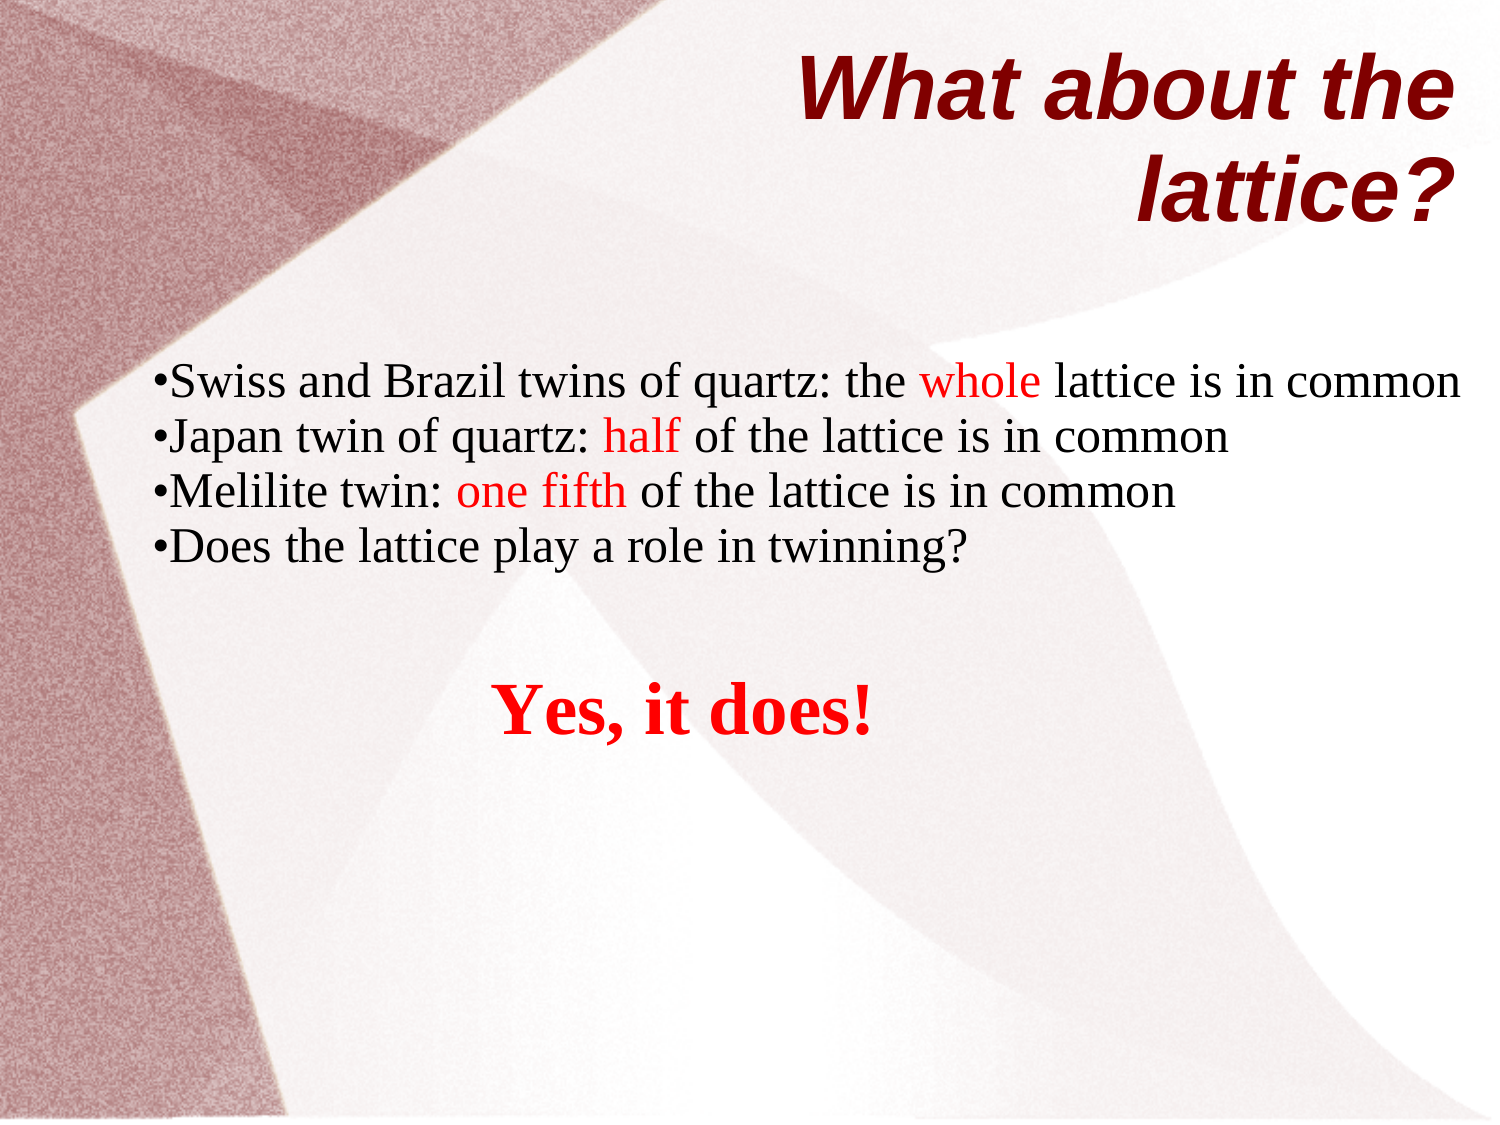

# What about the lattice?
Swiss and Brazil twins of quartz: the whole lattice is in common
Japan twin of quartz: half of the lattice is in common
Melilite twin: one fifth of the lattice is in common
Does the lattice play a role in twinning?
Yes, it does!